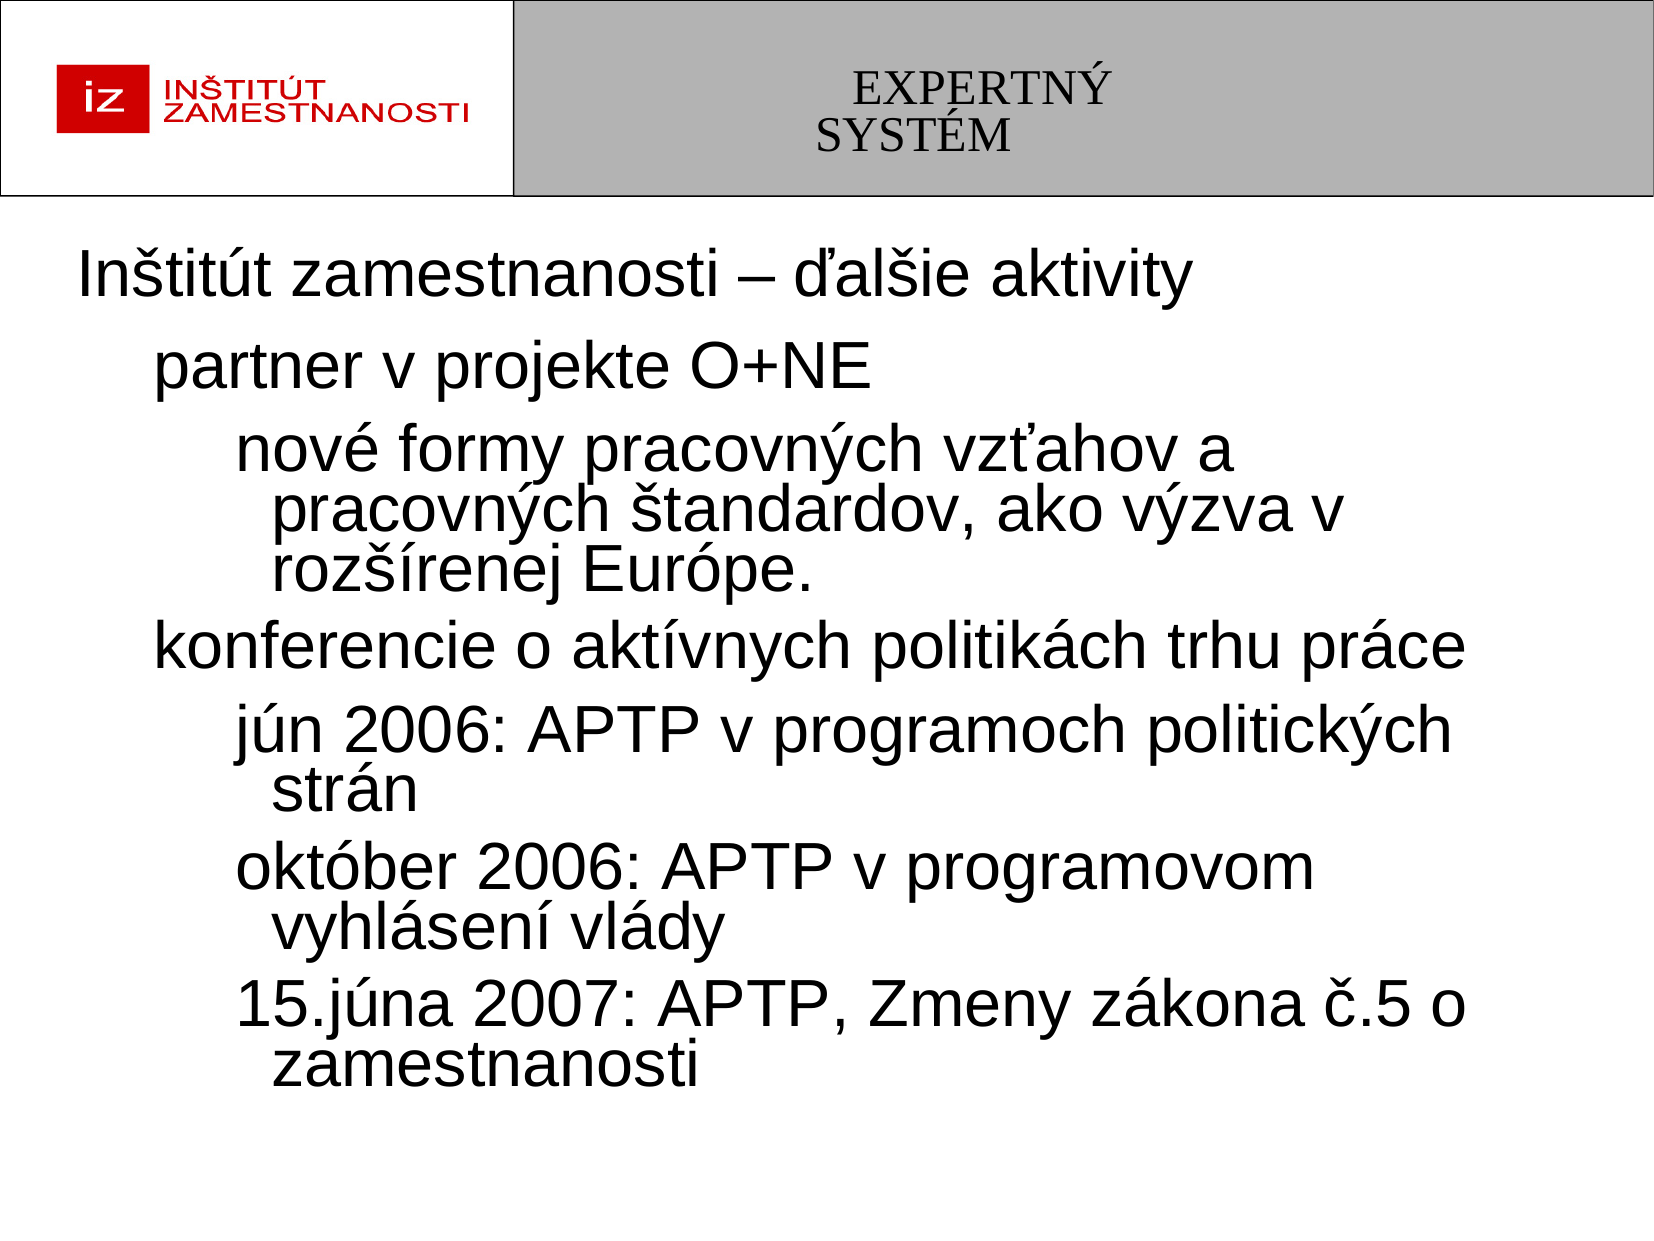

EXPERTNÝ SYSTÉM
# Inštitút zamestnanosti – ďalšie aktivity
partner v projekte O+NE
nové formy pracovných vzťahov a pracovných štandardov, ako výzva v rozšírenej Európe.
konferencie o aktívnych politikách trhu práce
jún 2006: APTP v programoch politických strán
október 2006: APTP v programovom vyhlásení vlády
15.júna 2007: APTP, Zmeny zákona č.5 o zamestnanosti